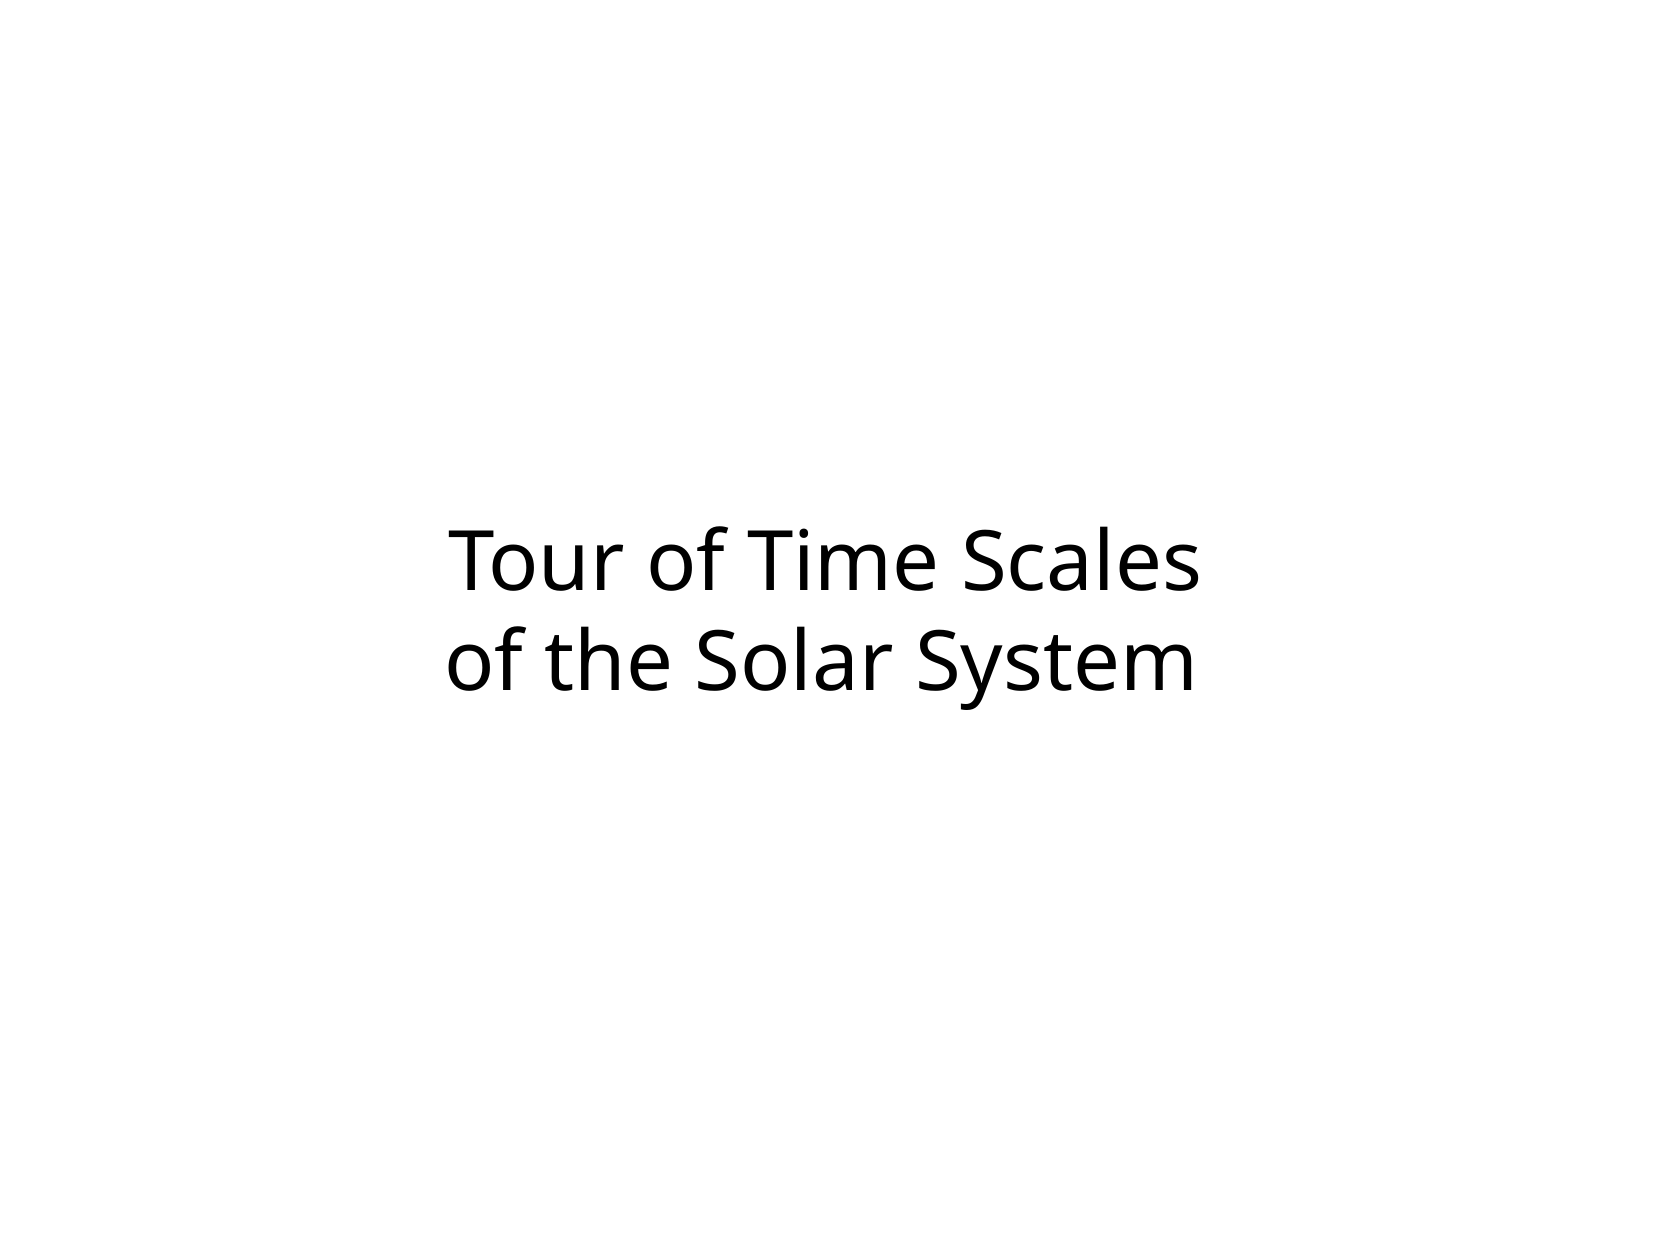

# Tour of Time Scales of the Solar System